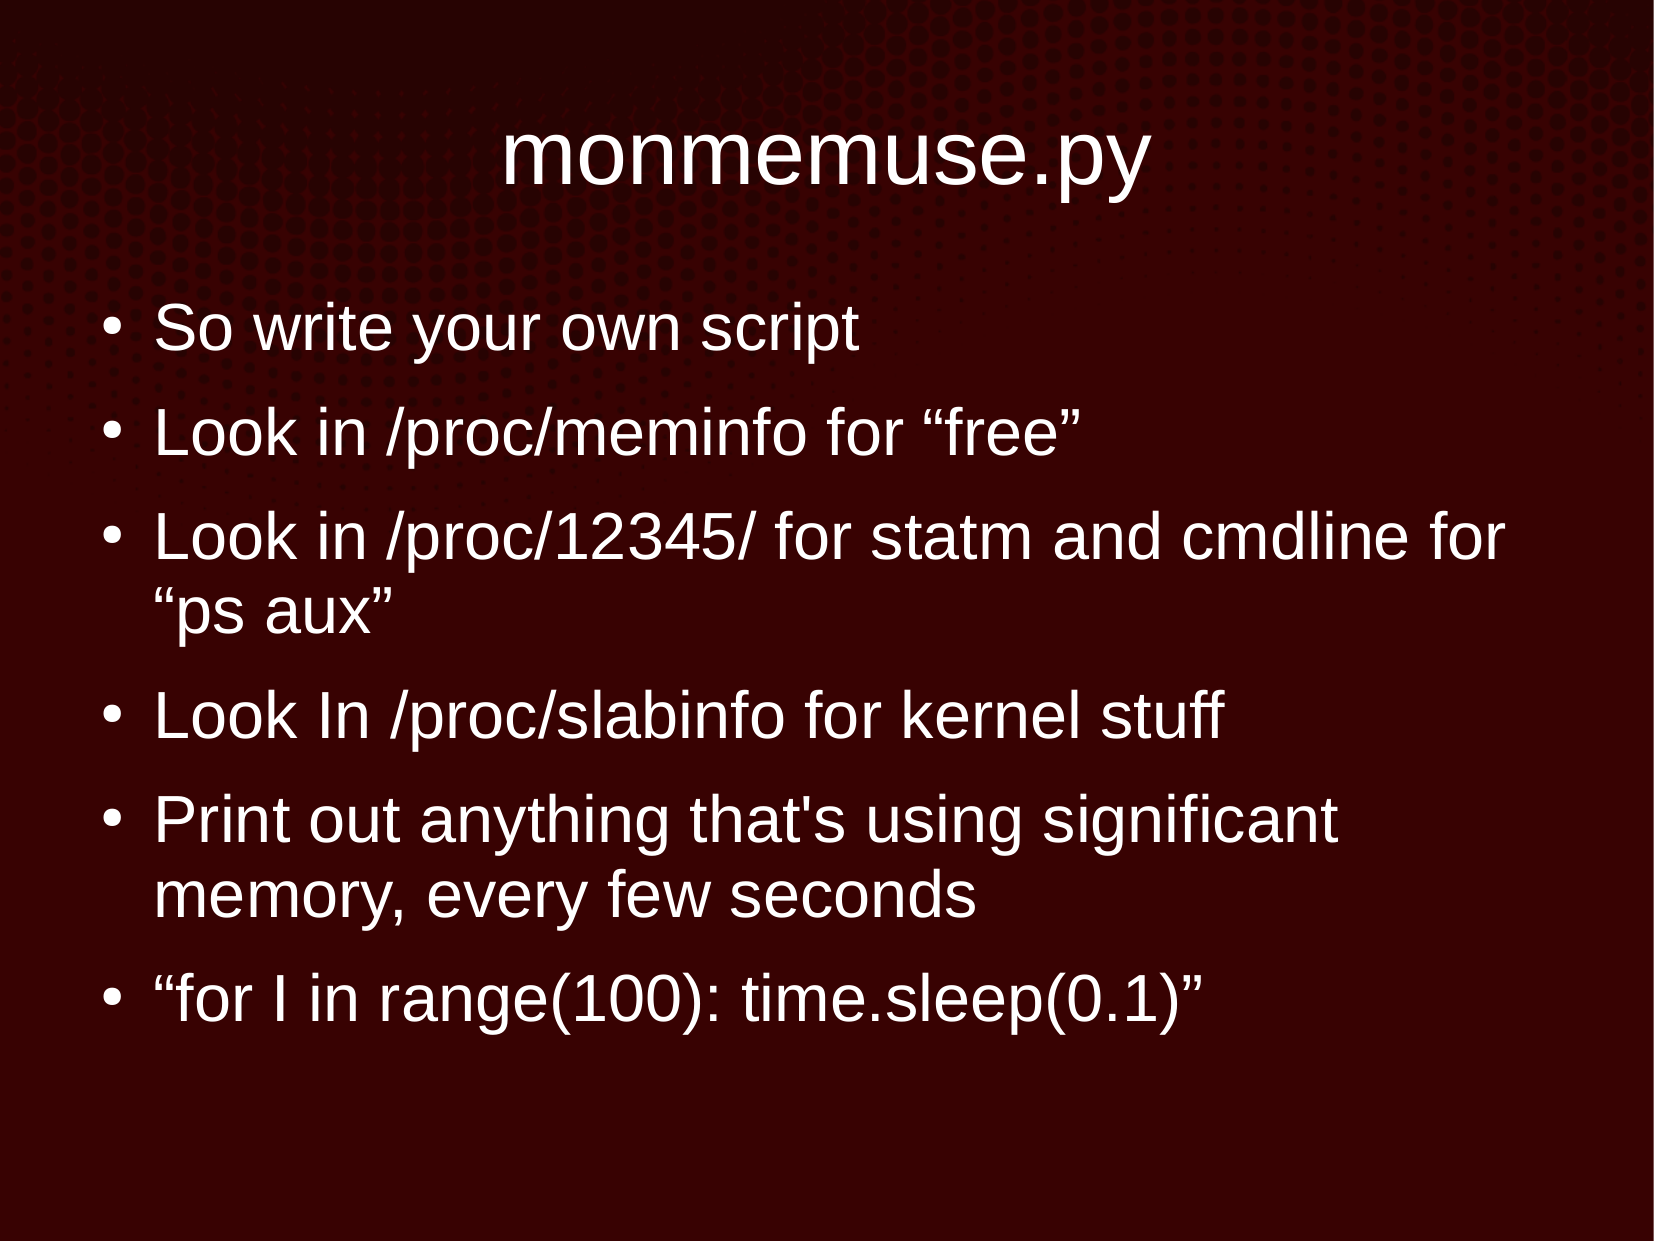

# monmemuse.py
So write your own script
Look in /proc/meminfo for “free”
Look in /proc/12345/ for statm and cmdline for “ps aux”
Look In /proc/slabinfo for kernel stuff
Print out anything that's using significant memory, every few seconds
“for I in range(100): time.sleep(0.1)”